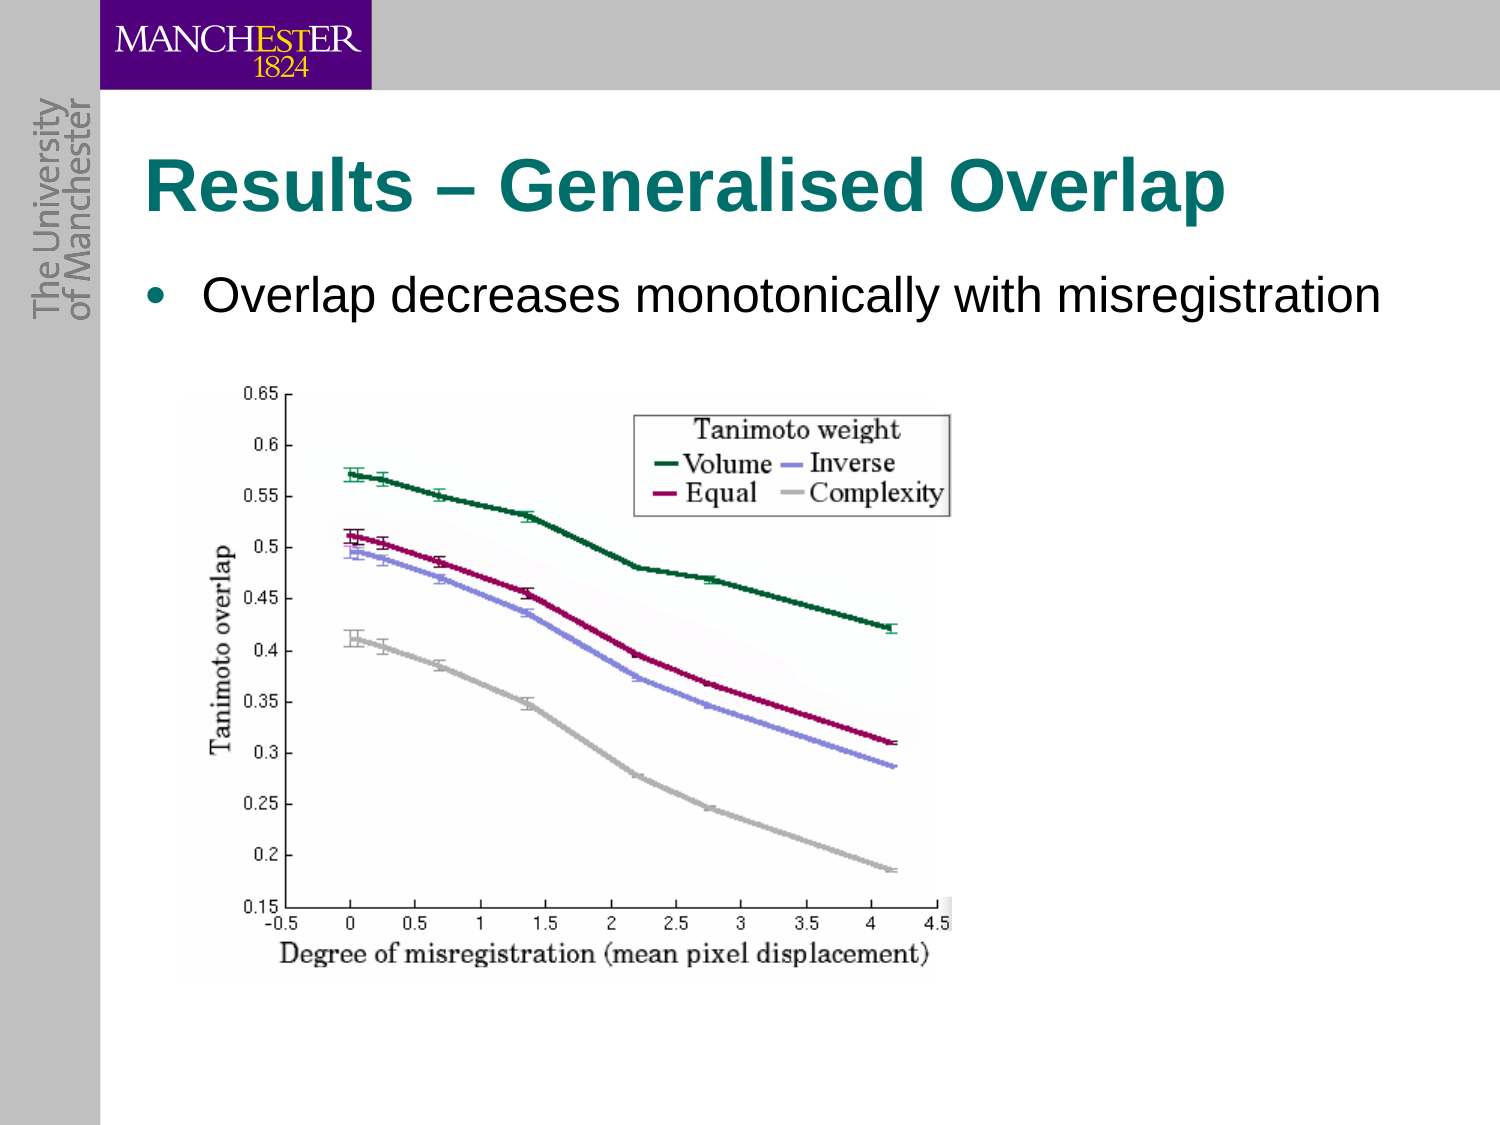

# Results – Generalised Overlap
Overlap decreases monotonically with misregistration